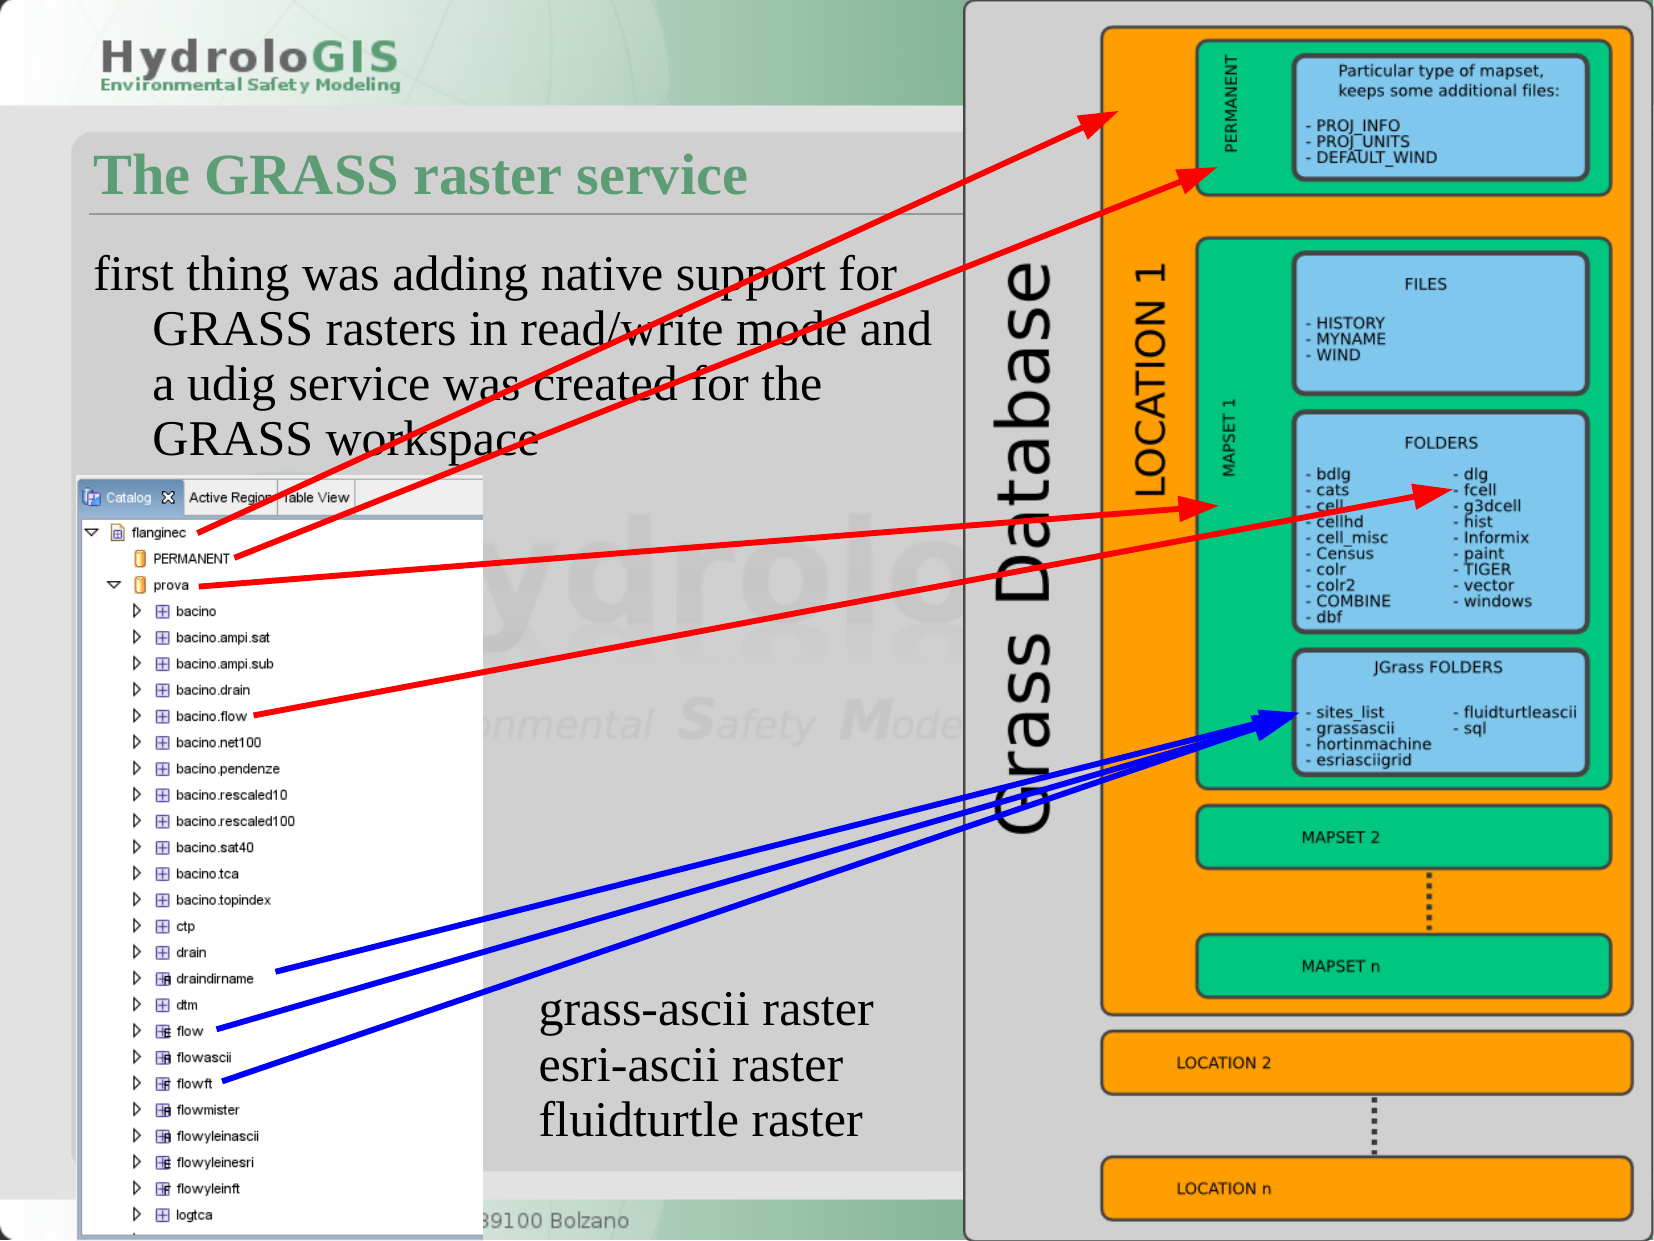

# The GRASS raster service
first thing was adding native support for GRASS rasters in read/write mode and a udig service was created for the GRASS workspace
grass-ascii raster
esri-ascii raster
fluidturtle raster